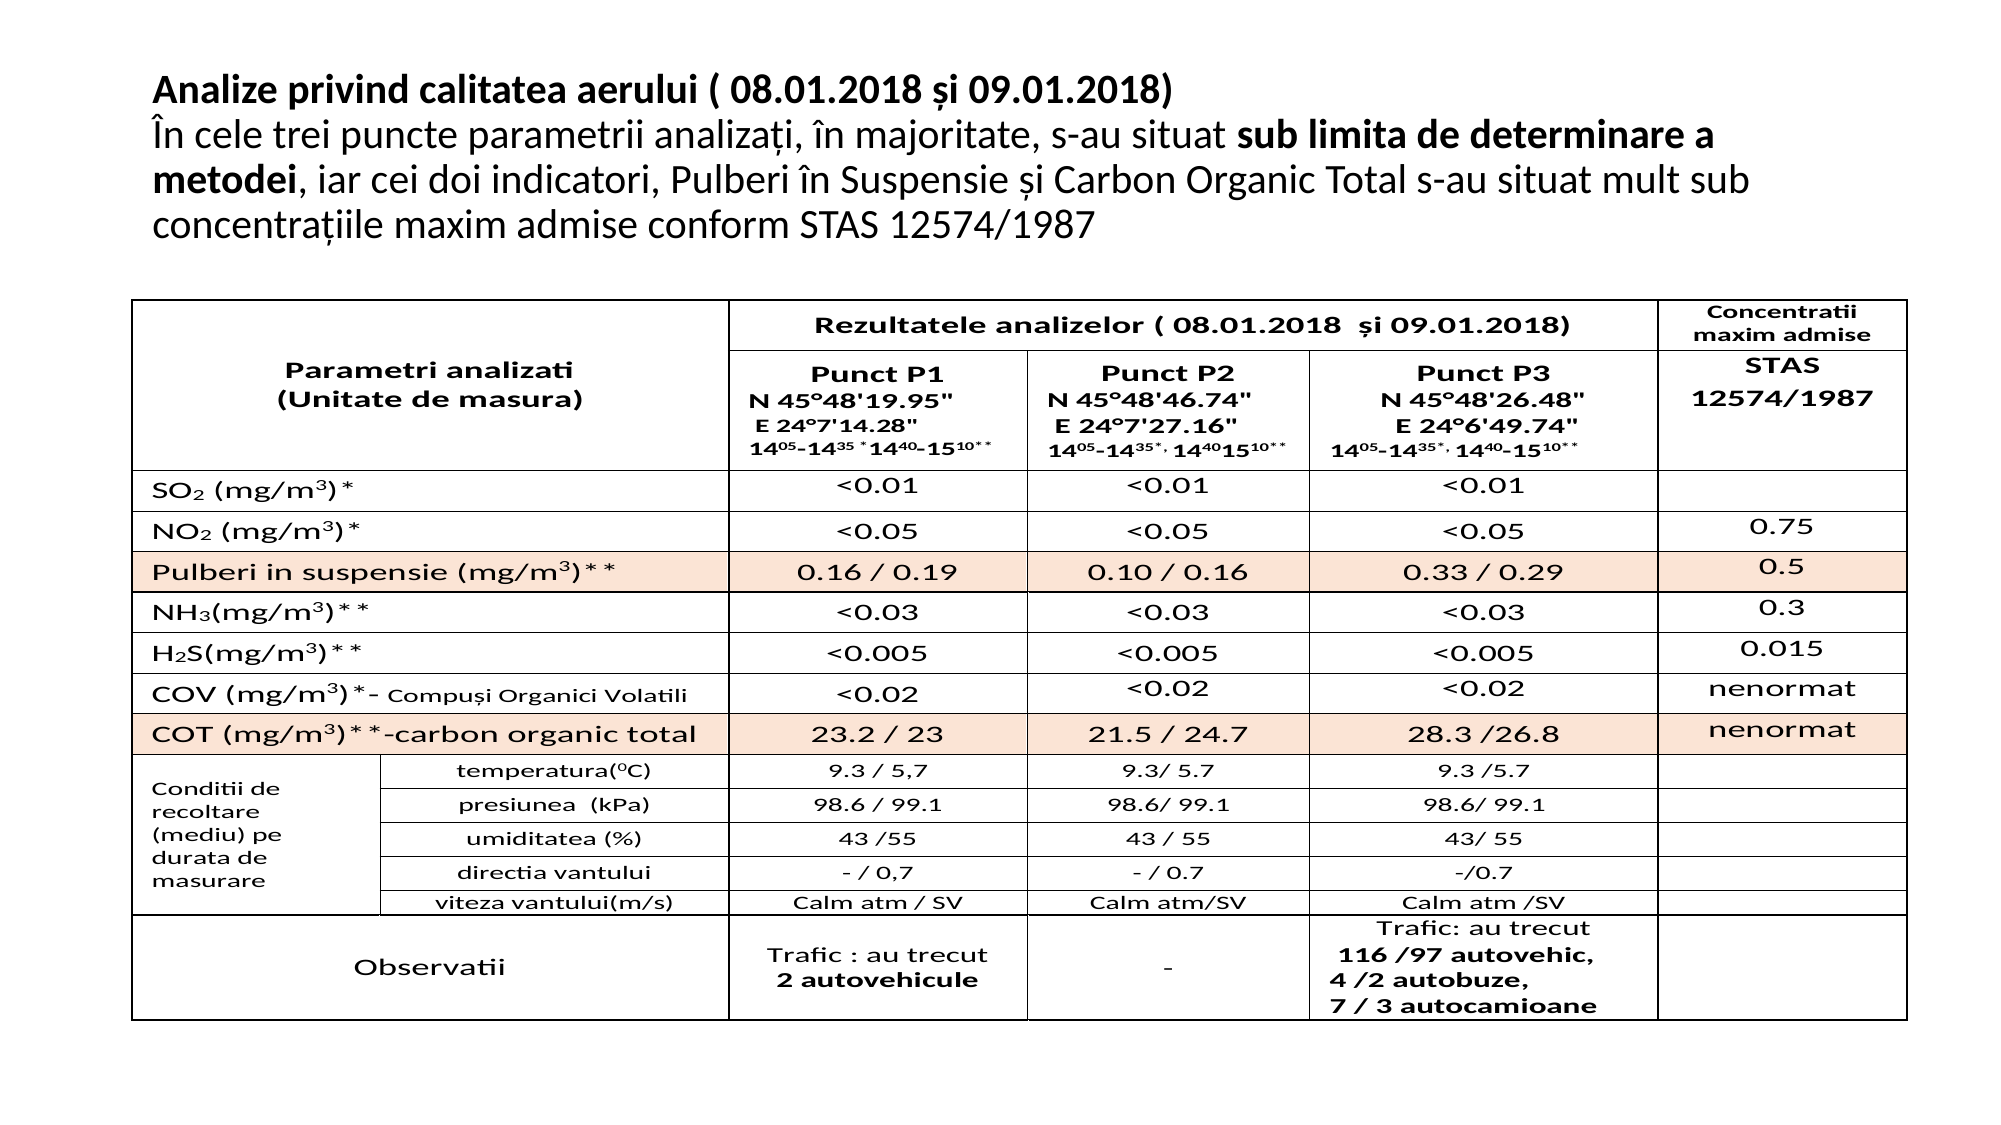

# Analize privind calitatea aerului ( 08.01.2018 și 09.01.2018) În cele trei puncte parametrii analizați, în majoritate, s-au situat sub limita de determinare a metodei, iar cei doi indicatori, Pulberi în Suspensie și Carbon Organic Total s-au situat mult sub concentrațiile maxim admise conform STAS 12574/1987